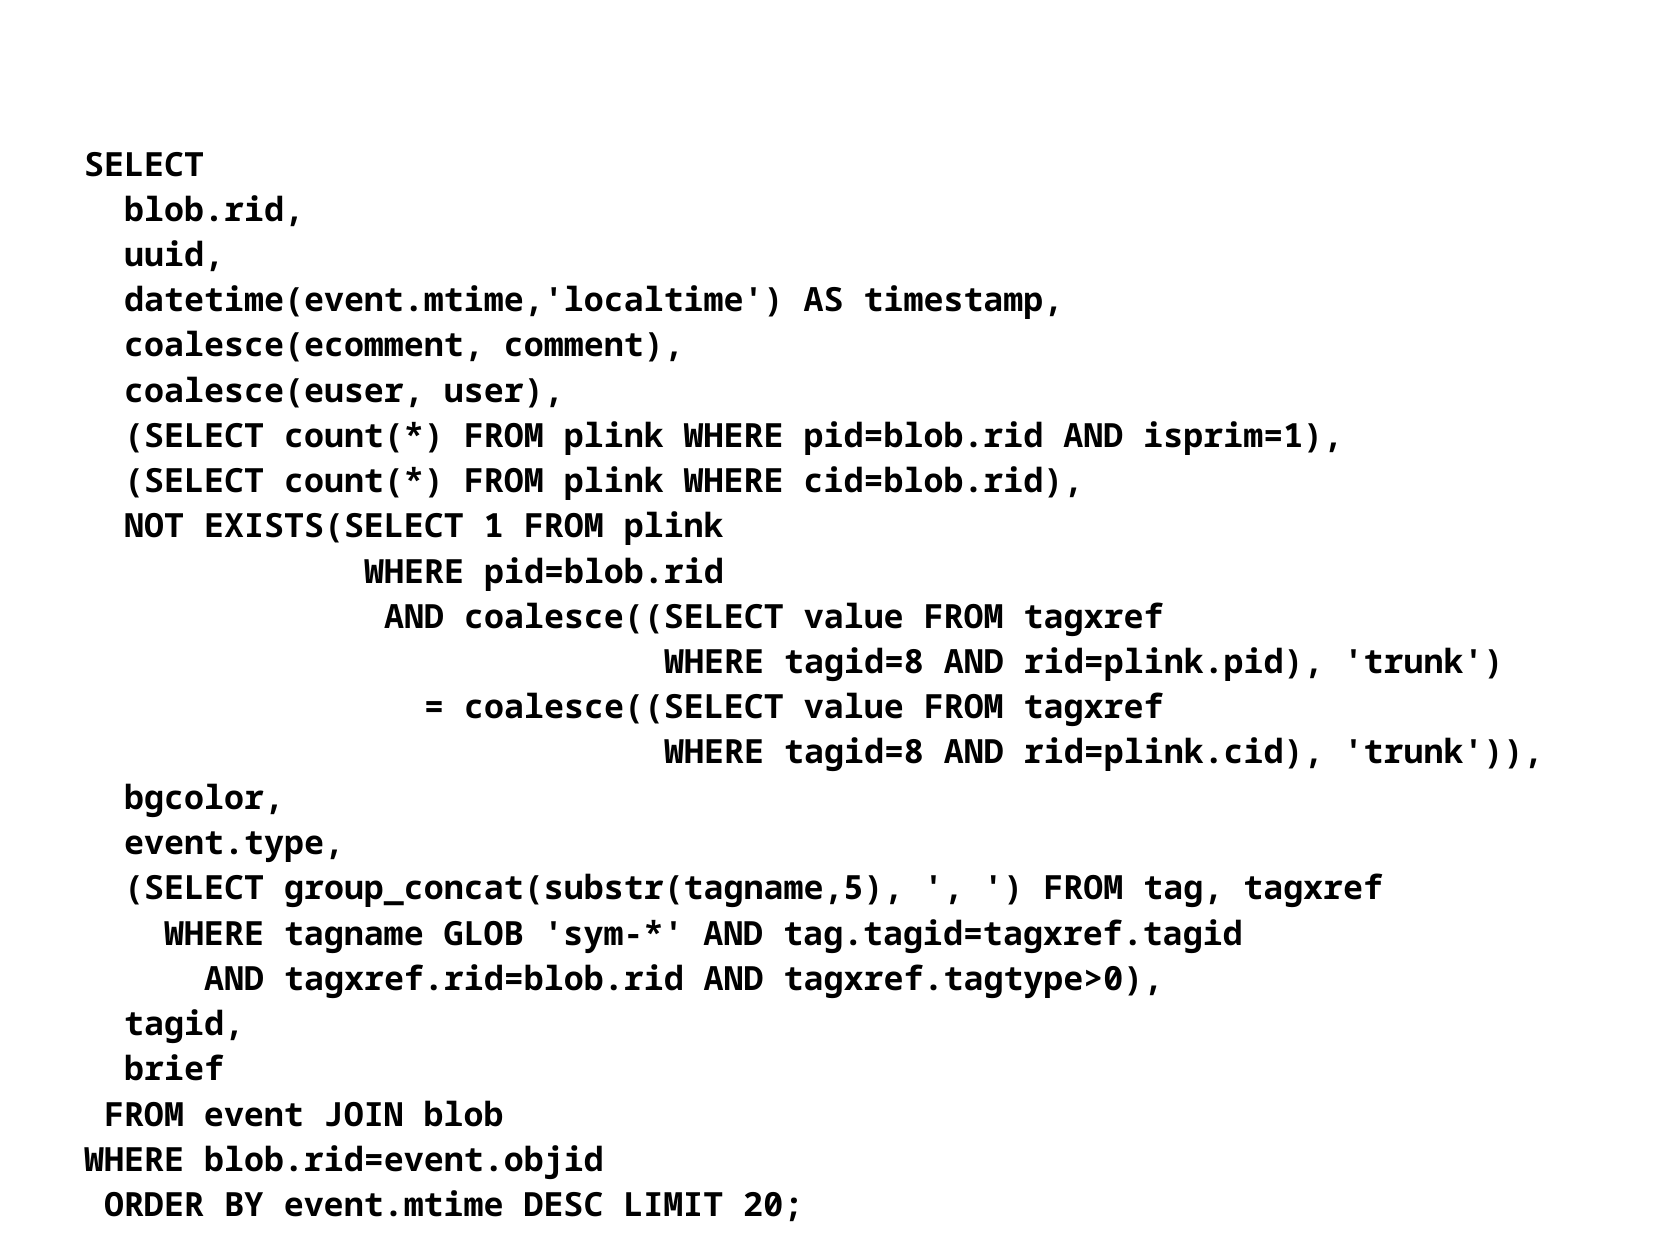

SELECT
 blob.rid,
 uuid,
 datetime(event.mtime,'localtime') AS timestamp,
 coalesce(ecomment, comment),
 coalesce(euser, user),
 (SELECT count(*) FROM plink WHERE pid=blob.rid AND isprim=1),
 (SELECT count(*) FROM plink WHERE cid=blob.rid),
 NOT EXISTS(SELECT 1 FROM plink
 WHERE pid=blob.rid
 AND coalesce((SELECT value FROM tagxref
 WHERE tagid=8 AND rid=plink.pid), 'trunk')
 = coalesce((SELECT value FROM tagxref
 WHERE tagid=8 AND rid=plink.cid), 'trunk')),
 bgcolor,
 event.type,
 (SELECT group_concat(substr(tagname,5), ', ') FROM tag, tagxref
 WHERE tagname GLOB 'sym-*' AND tag.tagid=tagxref.tagid
 AND tagxref.rid=blob.rid AND tagxref.tagtype>0),
 tagid,
 brief
 FROM event JOIN blob
WHERE blob.rid=event.objid
 ORDER BY event.mtime DESC LIMIT 20;